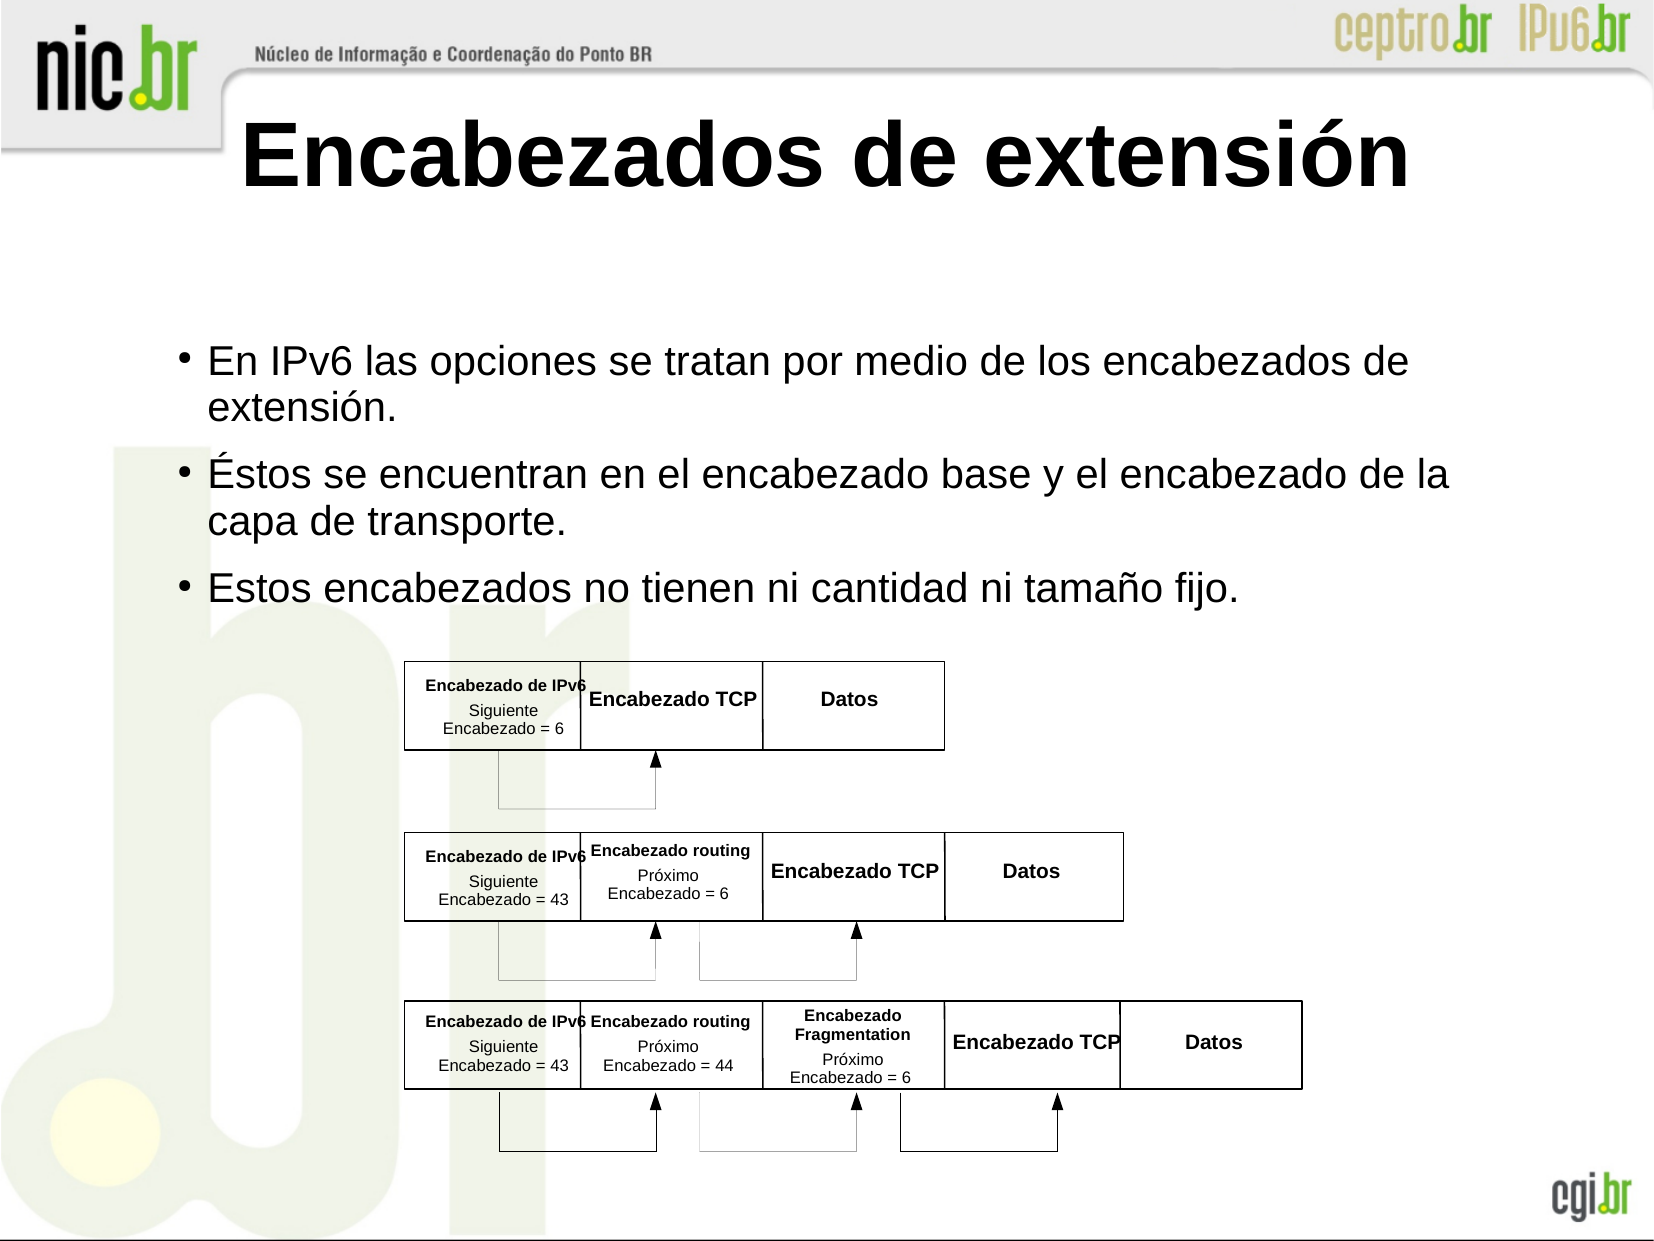

Encabezados de extensión
En IPv6 las opciones se tratan por medio de los encabezados de extensión.
Éstos se encuentran en el encabezado base y el encabezado de la capa de transporte.
Estos encabezados no tienen ni cantidad ni tamaño fijo.
Encabezado de IPv6
Siguiente
Encabezado = 6
Encabezado TCP
Datos
Encabezado routing
Próximo
Encabezado = 6
Encabezado de IPv6
Siguiente
Encabezado = 43
Encabezado TCP
Datos
Encabezado
Fragmentation
Próximo
Encabezado = 6
Encabezado de IPv6
Siguiente
Encabezado = 43
Encabezado routing
Próximo
Encabezado = 44
Encabezado TCP
Datos